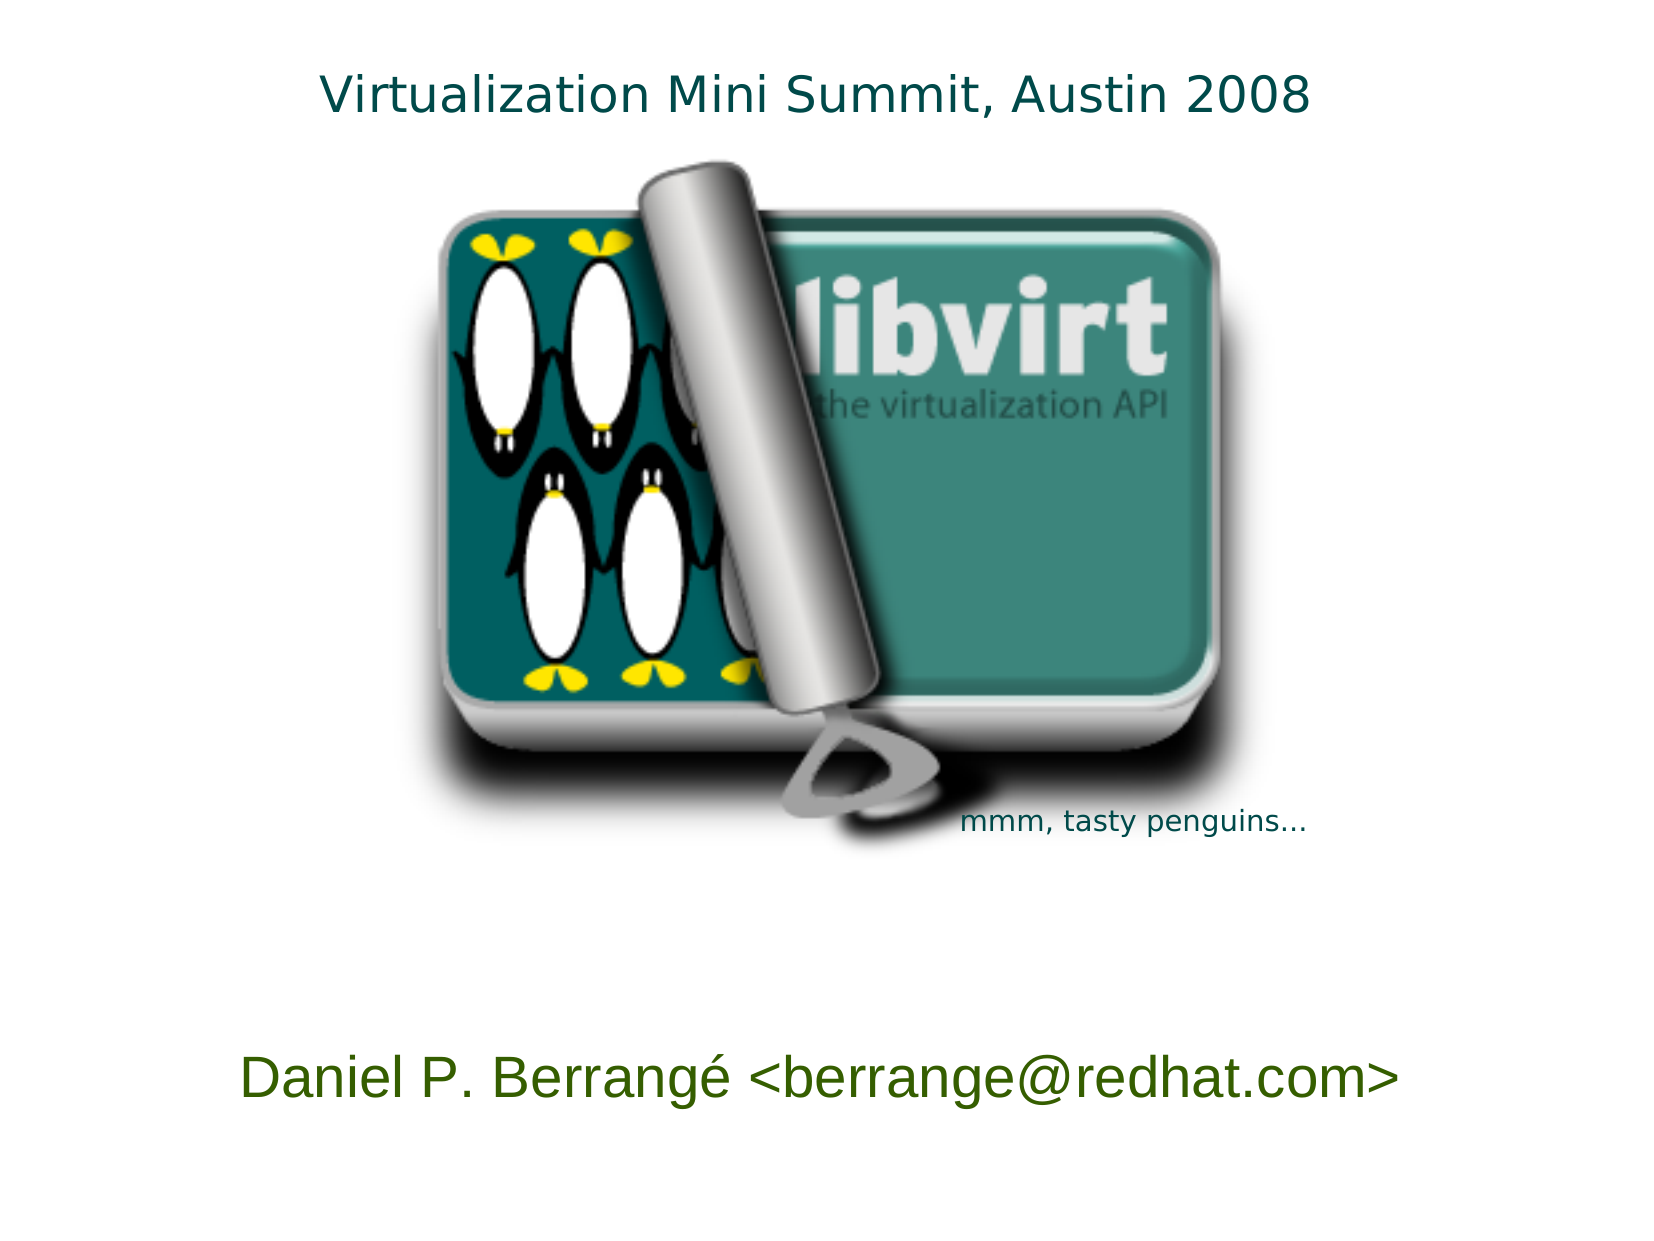

Virtualization Mini Summit, Austin 2008
mmm, tasty penguins...
# Daniel P. Berrangé <berrange@redhat.com>